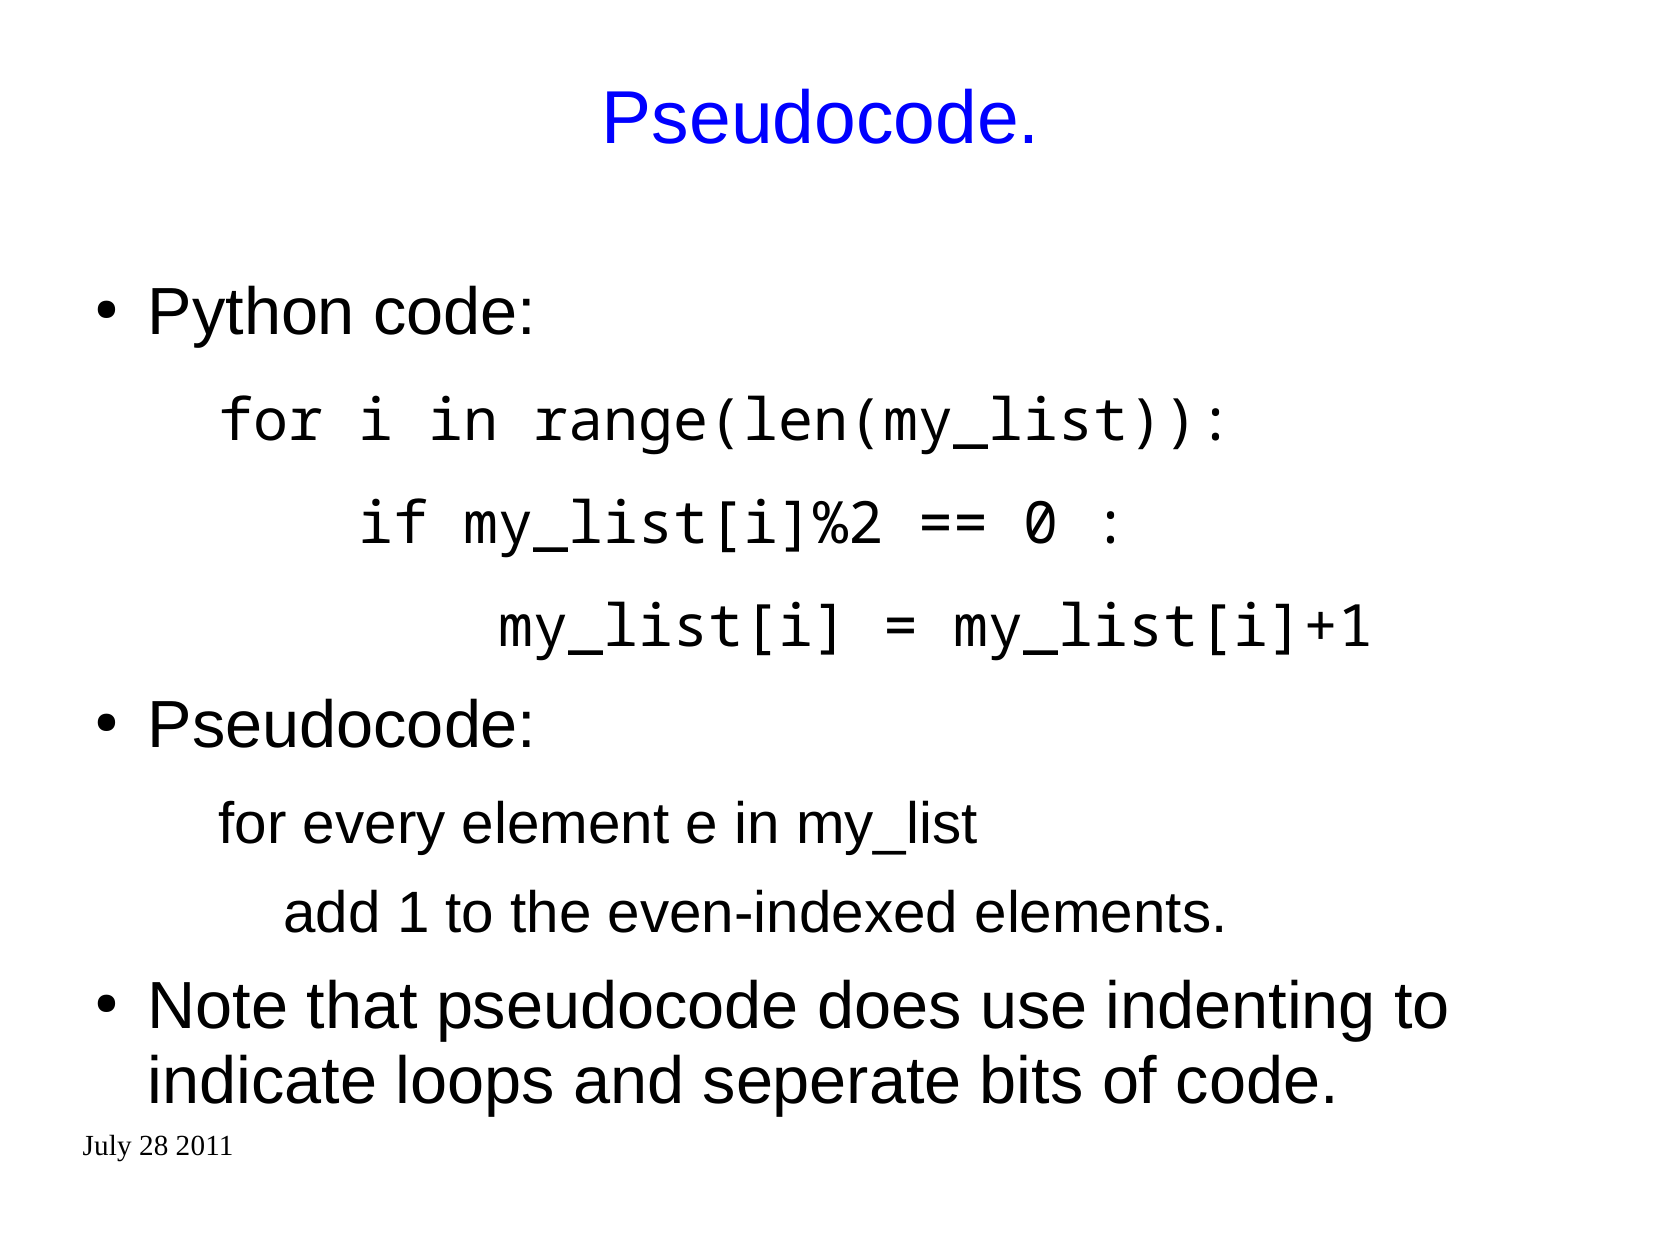

# Pseudocode.
Python code:
for i in range(len(my_list)):
 if my_list[i]%2 == 0 :
 my_list[i] = my_list[i]+1
Pseudocode:
for every element e in my_list
 add 1 to the even-indexed elements.
Note that pseudocode does use indenting to indicate loops and seperate bits of code.
July 28 2011